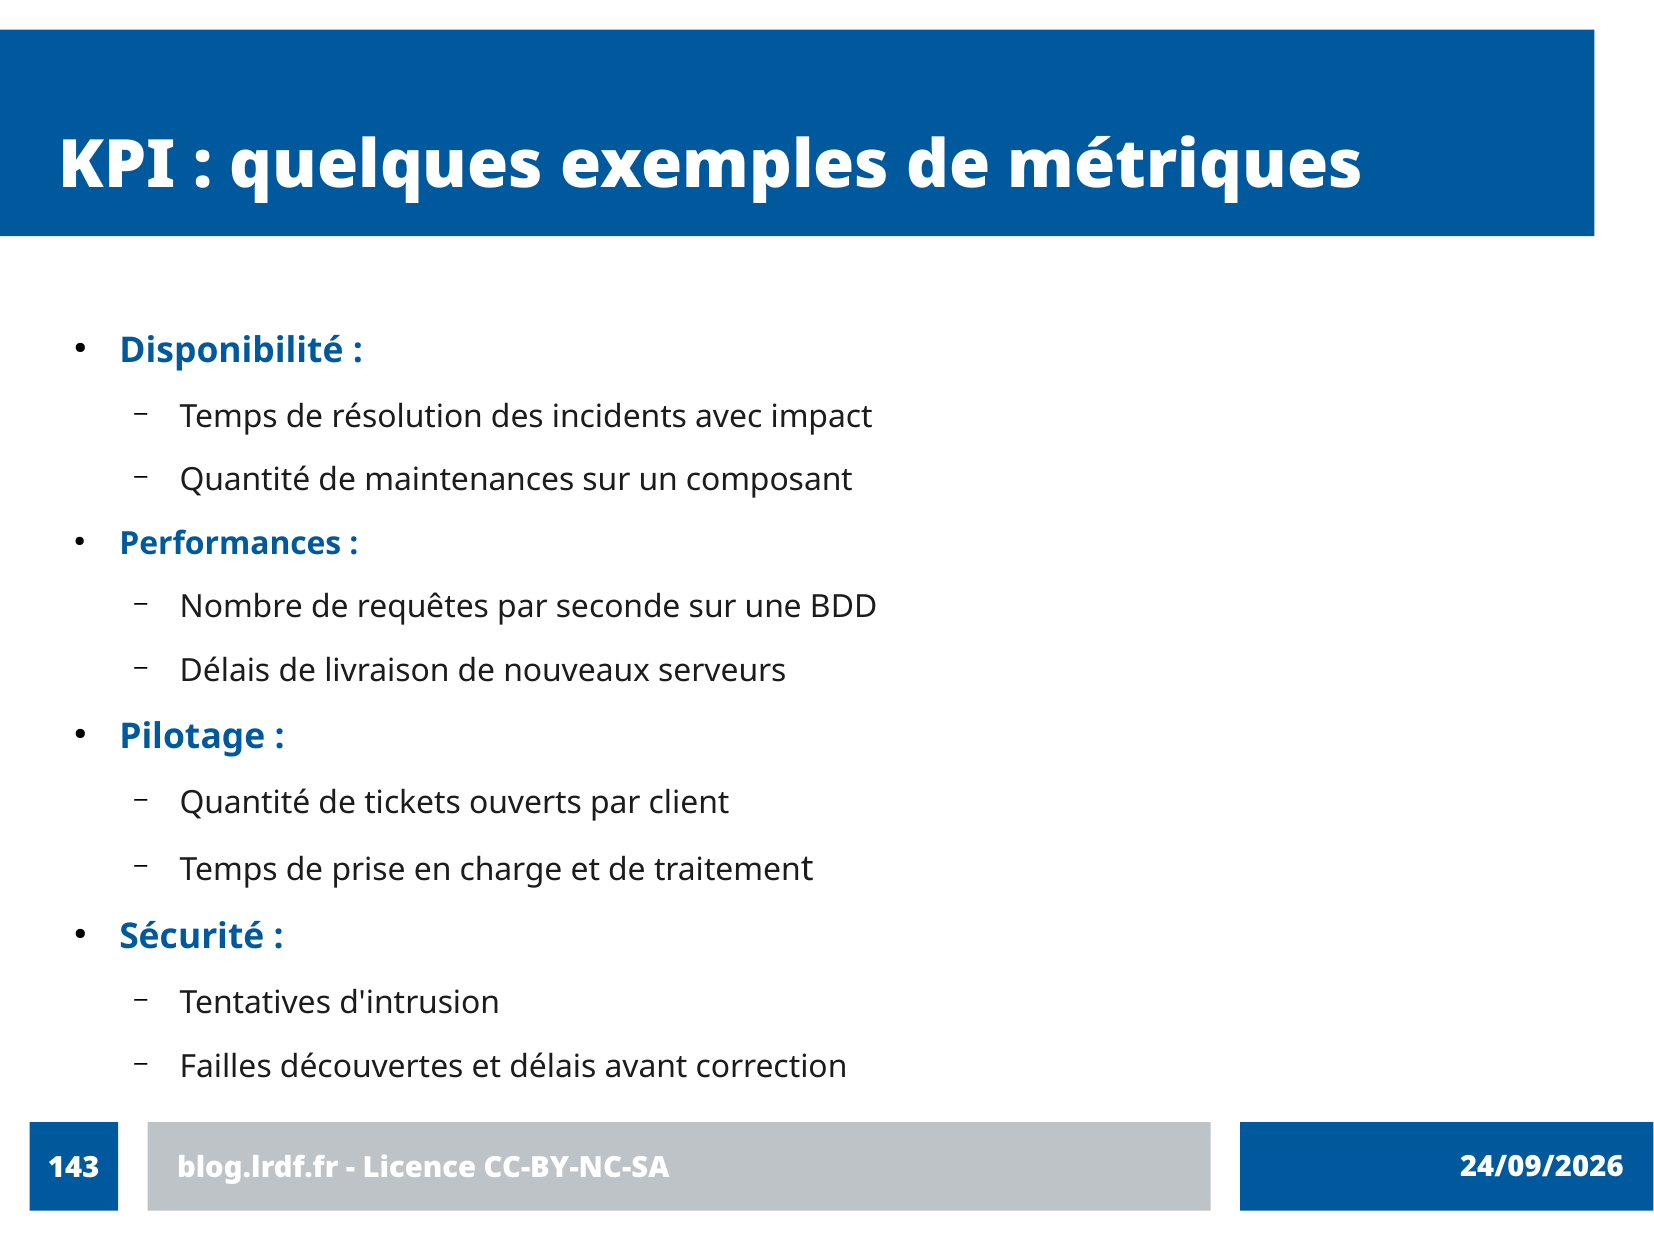

# KPI : quelques exemples de métriques
Disponibilité :
Temps de résolution des incidents avec impact
Quantité de maintenances sur un composant
Performances :
Nombre de requêtes par seconde sur une BDD
Délais de livraison de nouveaux serveurs
Pilotage :
Quantité de tickets ouverts par client
Temps de prise en charge et de traitement
Sécurité :
Tentatives d'intrusion
Failles découvertes et délais avant correction
143
blog.lrdf.fr - Licence CC-BY-NC-SA